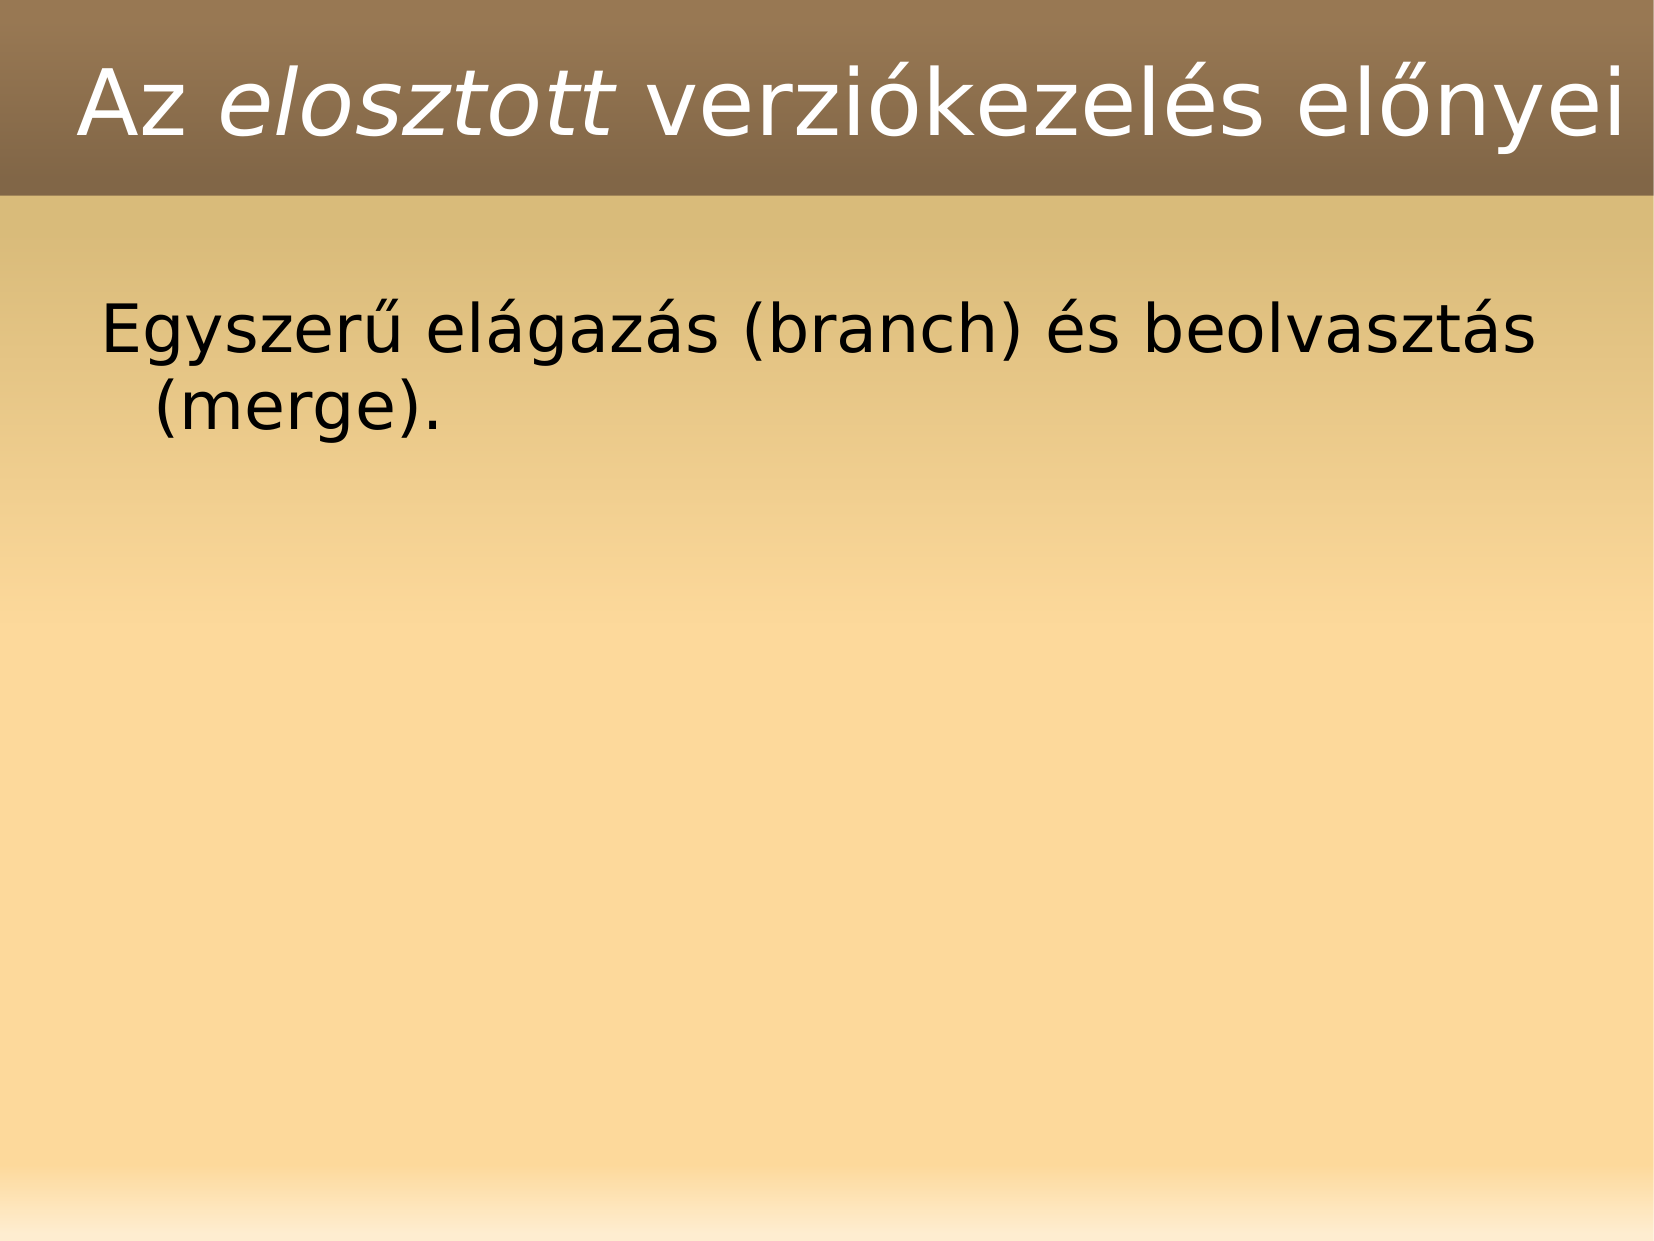

# Az elosztott verziókezelés előnyei
Egyszerű elágazás (branch) és beolvasztás (merge).